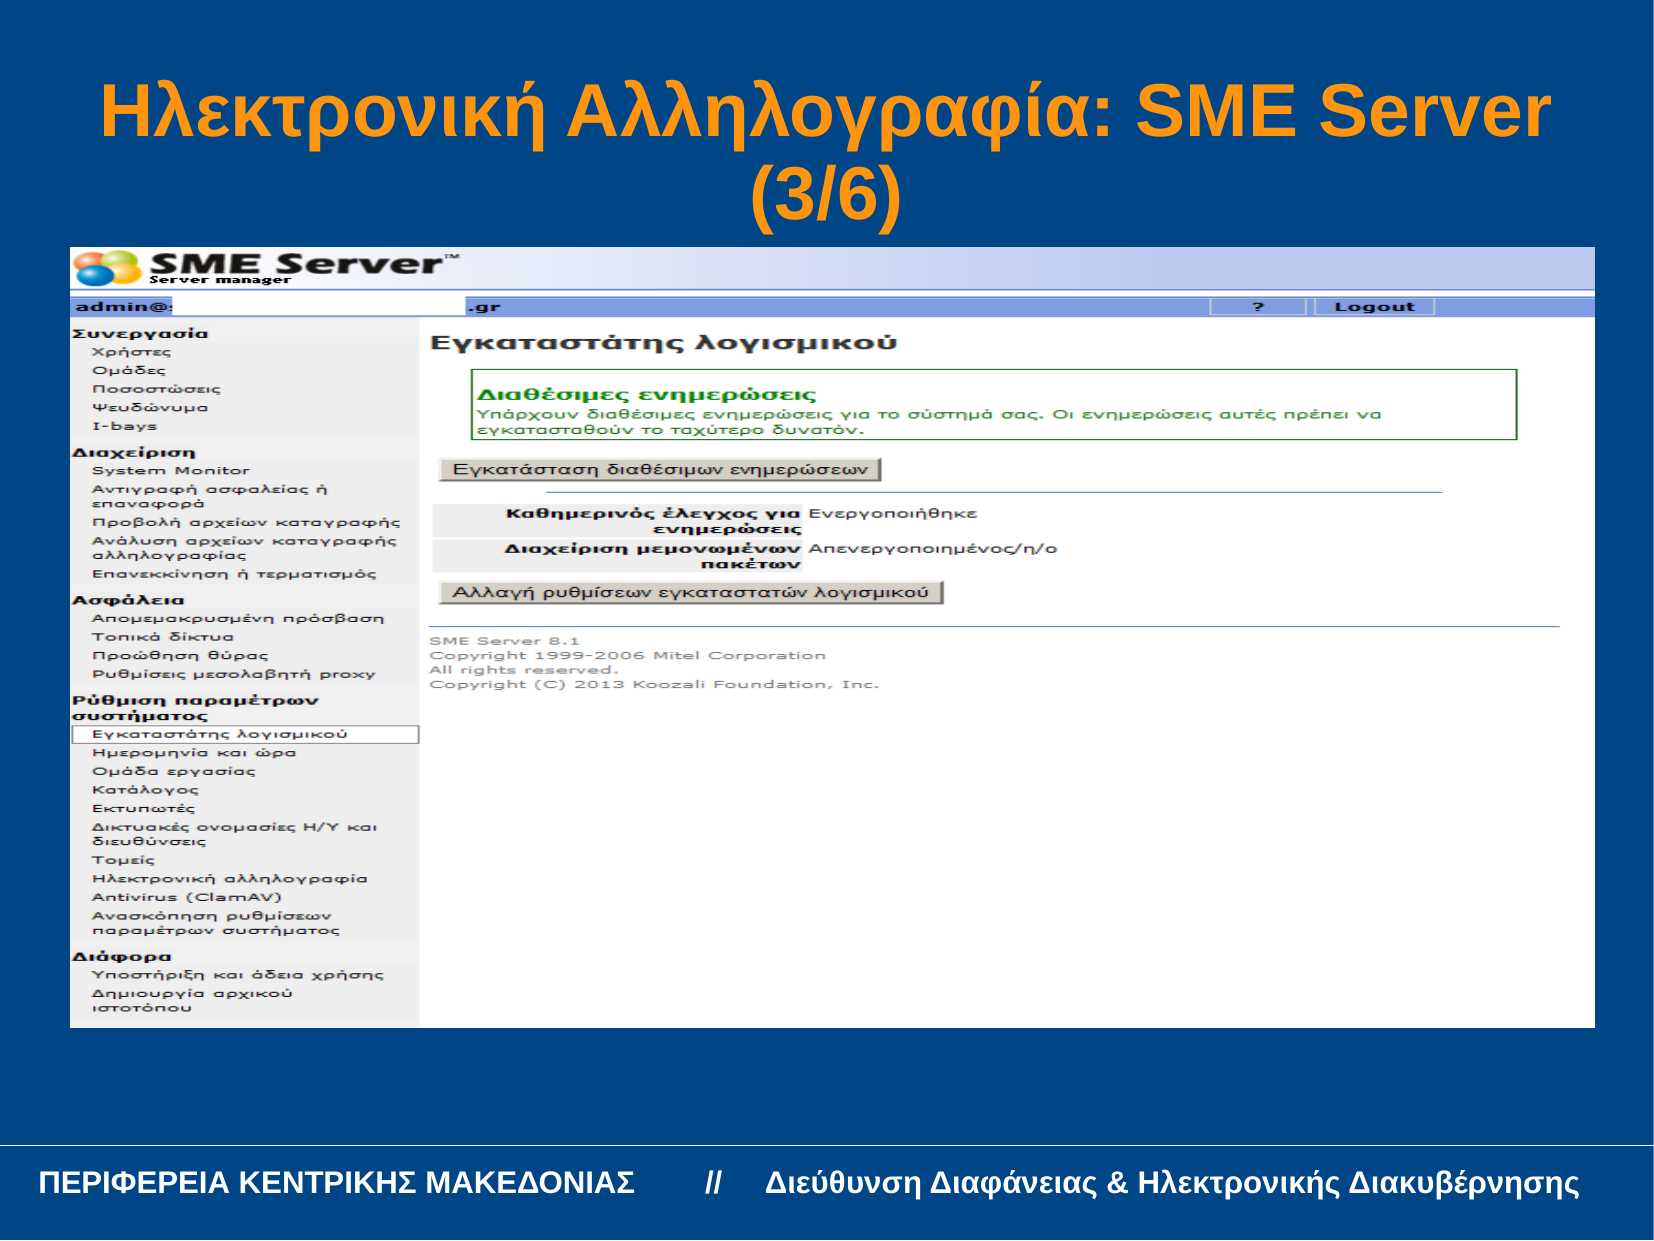

Ηλεκτρονική Αλληλογραφία: SME Server (3/6)
ΠΕΡΙΦΕΡΕΙΑ ΚΕΝΤΡΙΚΗΣ ΜΑΚΕΔΟΝΙΑΣ // Διεύθυνση Διαφάνειας & Ηλεκτρονικής Διακυβέρνησης